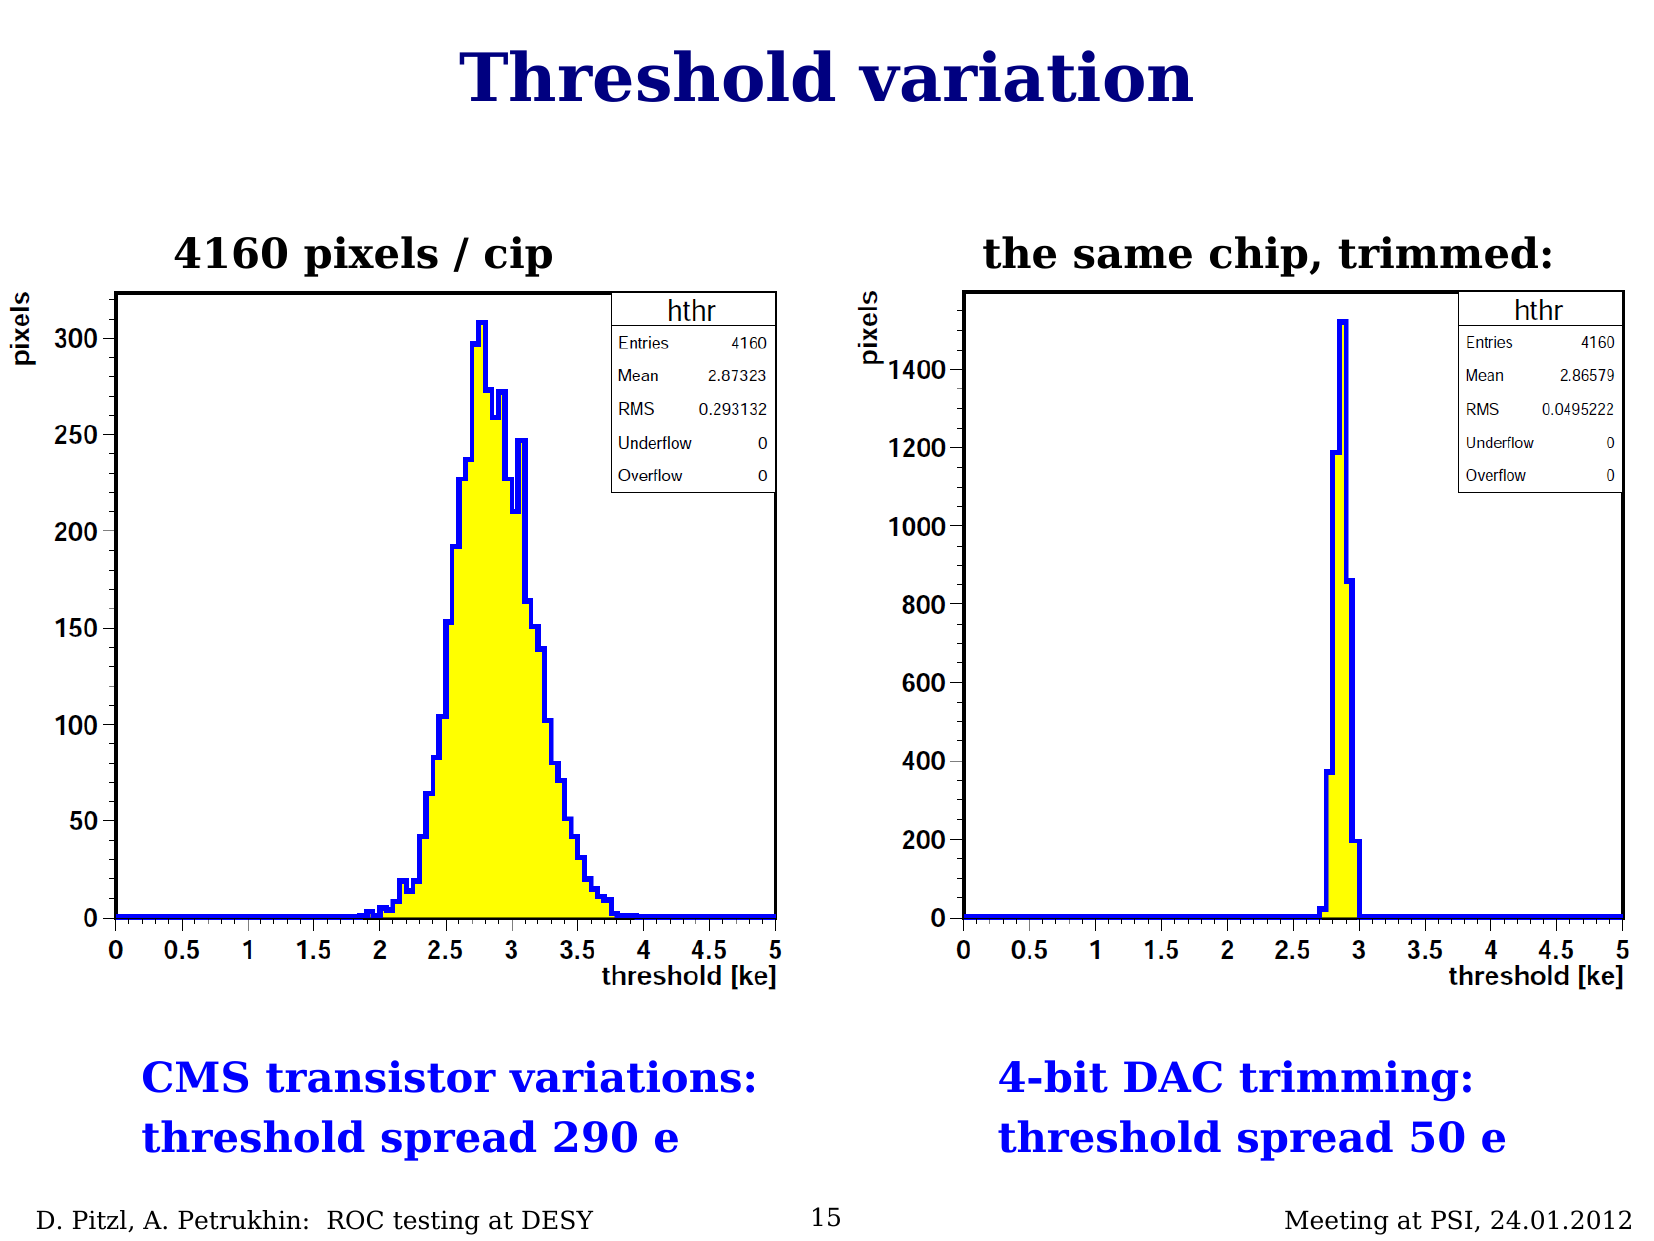

# Threshold variation
4160 pixels / cip
the same chip, trimmed:
CMS transistor variations:
threshold spread 290 e
4-bit DAC trimming:
threshold spread 50 e